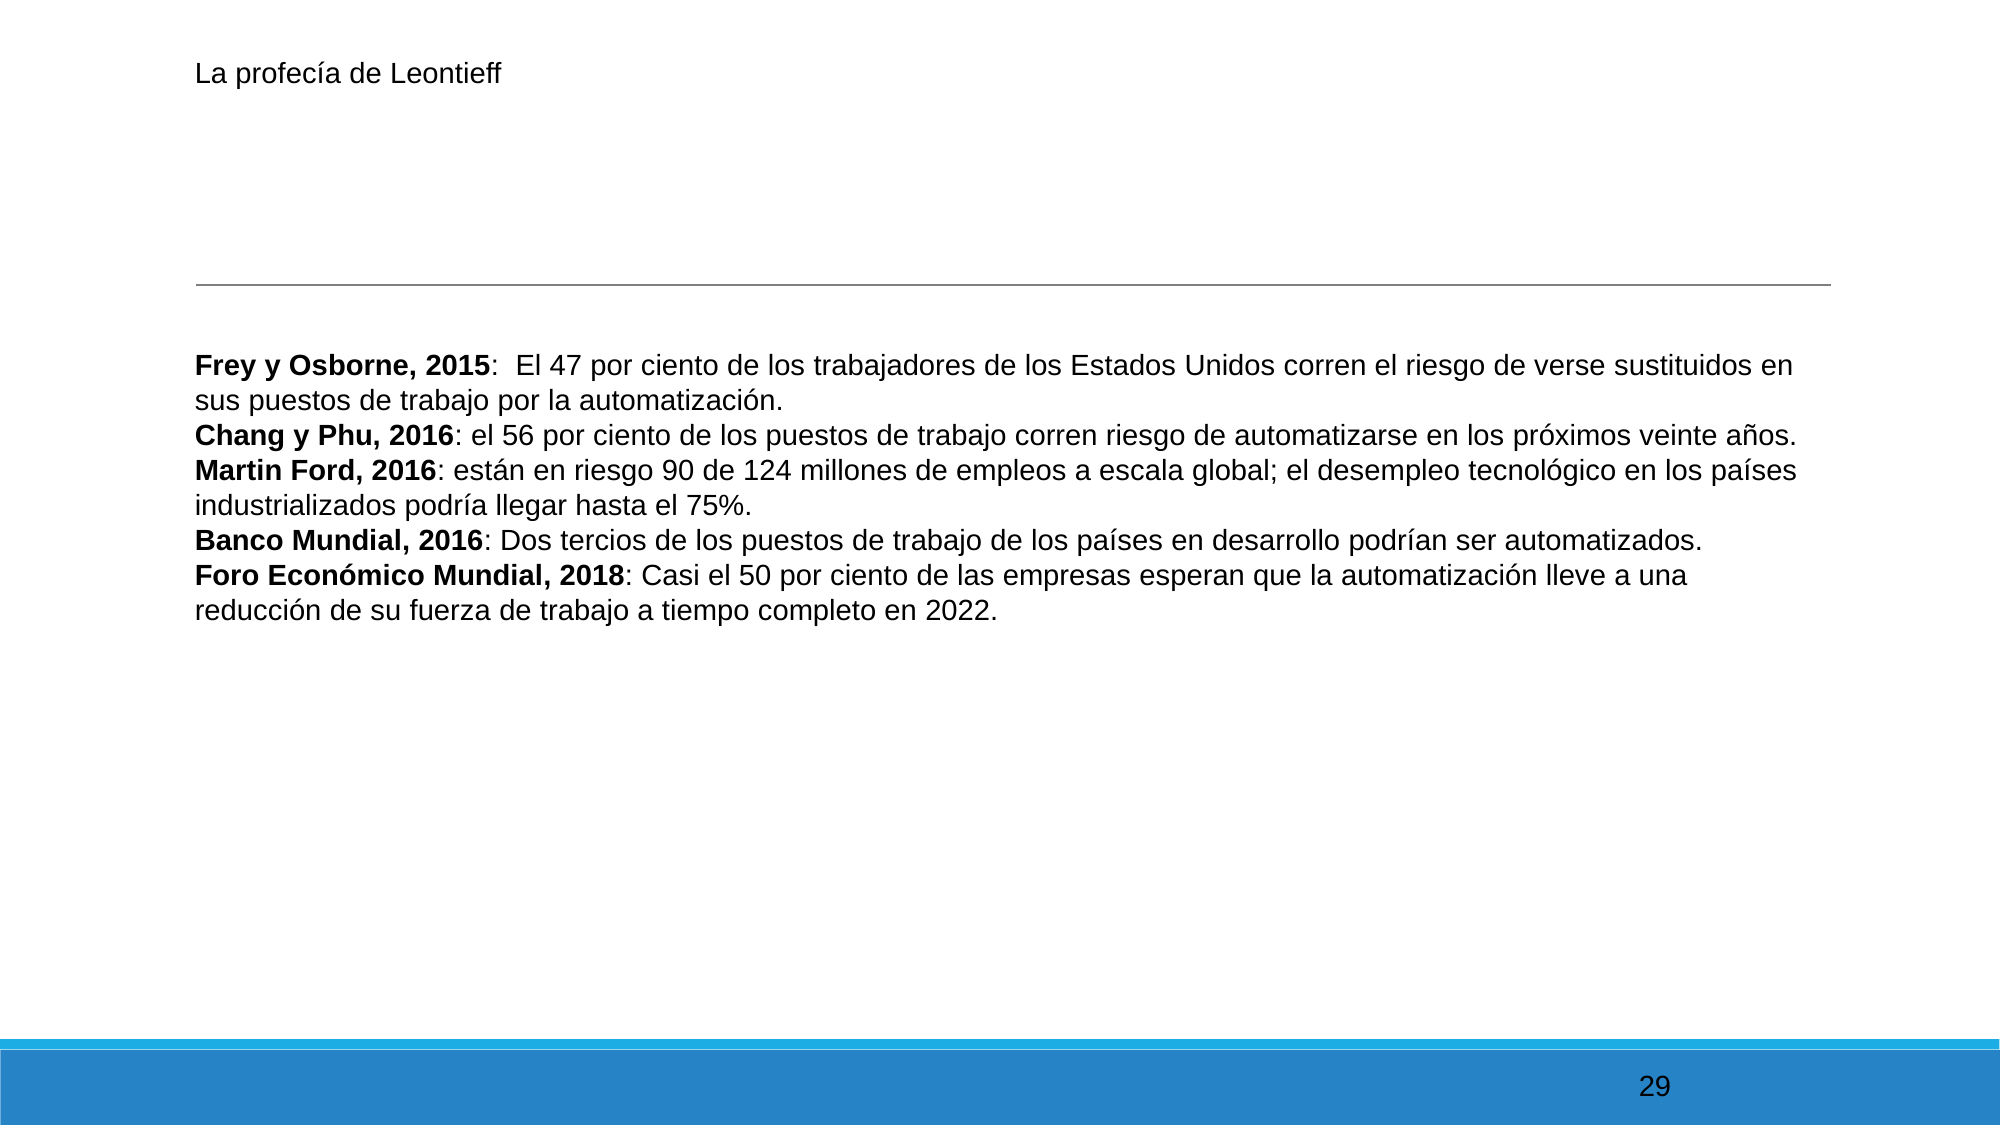

# La profecía de Leontieff
Frey y Osborne, 2015: El 47 por ciento de los trabajadores de los Estados Unidos corren el riesgo de verse sustituidos en sus puestos de trabajo por la automatización.
Chang y Phu, 2016: el 56 por ciento de los puestos de trabajo corren riesgo de automatizarse en los próximos veinte años.
Martin Ford, 2016: están en riesgo 90 de 124 millones de empleos a escala global; el desempleo tecnológico en los países industrializados podría llegar hasta el 75%.
Banco Mundial, 2016: Dos tercios de los puestos de trabajo de los países en desarrollo podrían ser automatizados.
Foro Económico Mundial, 2018: Casi el 50 por ciento de las empresas esperan que la automatización lleve a una reducción de su fuerza de trabajo a tiempo completo en 2022.